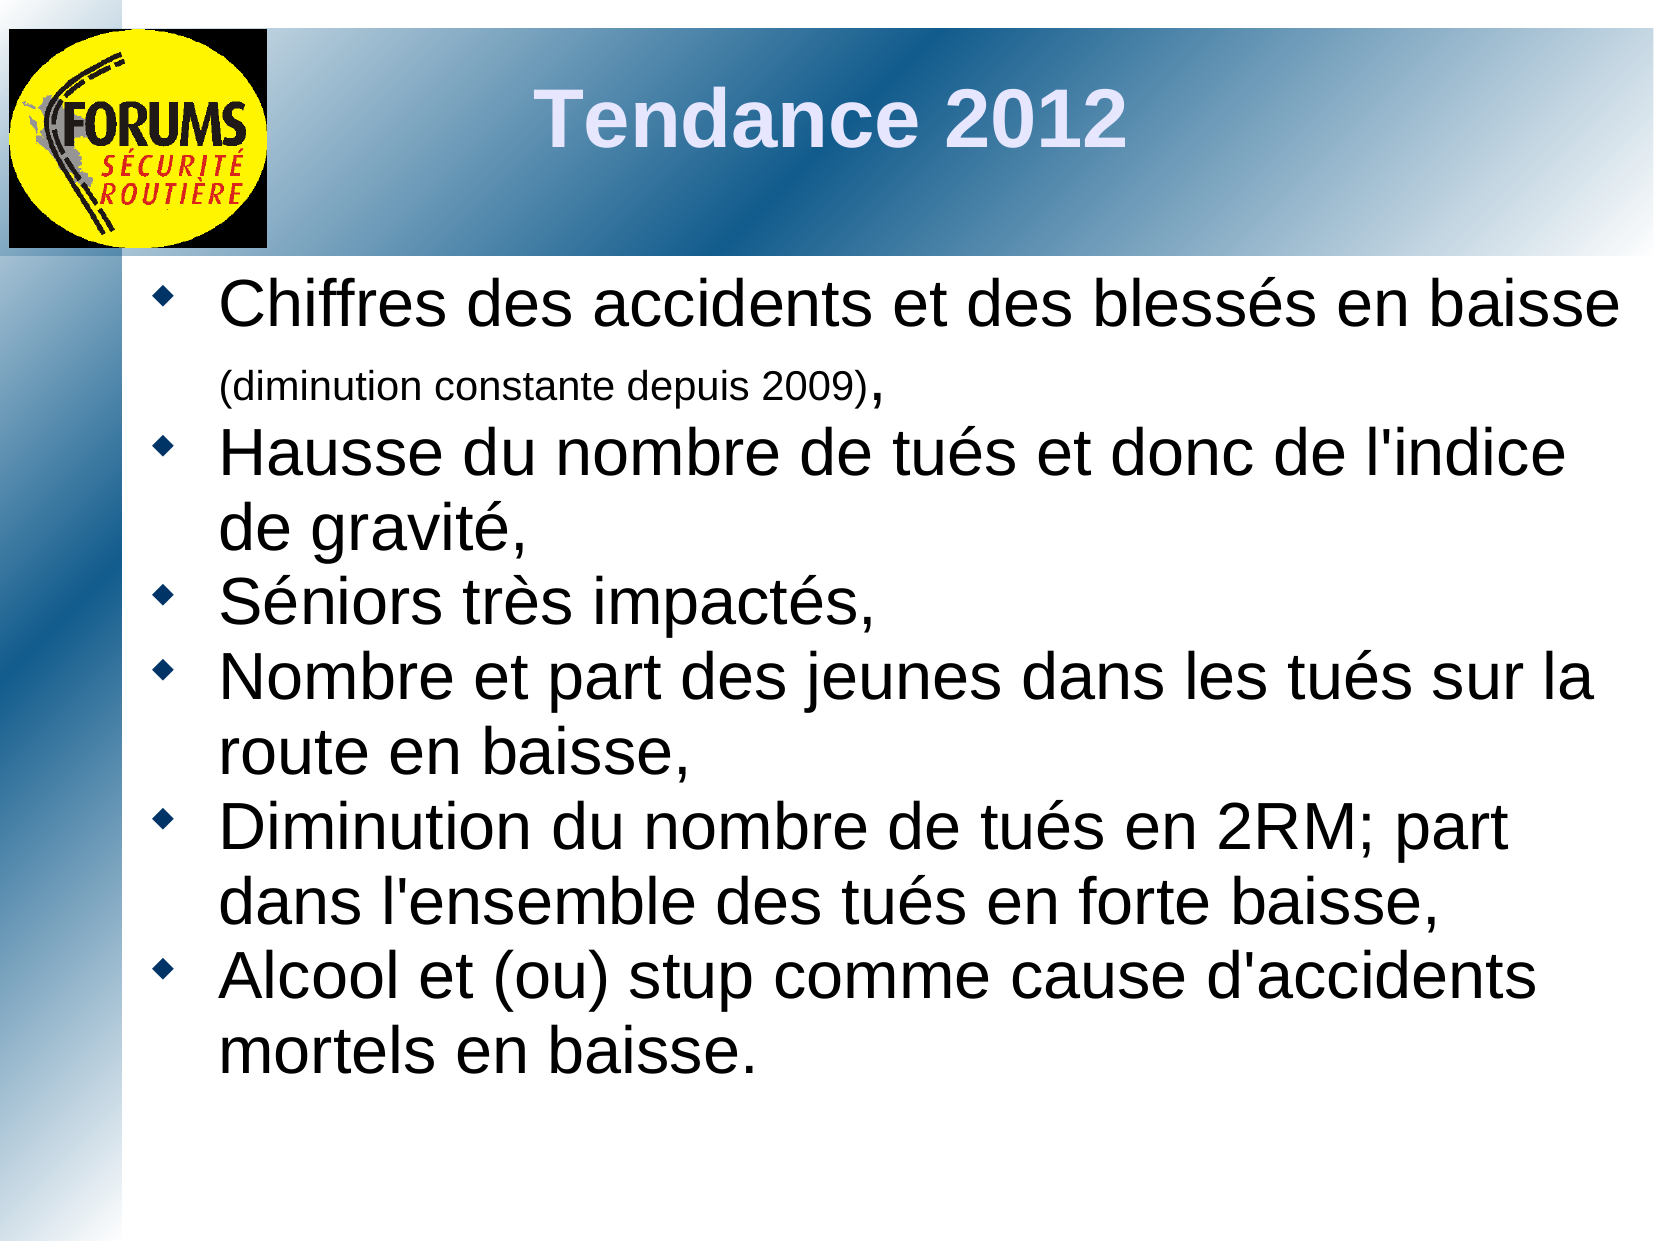

# Tendance 2012
Chiffres des accidents et des blessés en baisse (diminution constante depuis 2009),
Hausse du nombre de tués et donc de l'indice de gravité,
Séniors très impactés,
Nombre et part des jeunes dans les tués sur la route en baisse,
Diminution du nombre de tués en 2RM; part dans l'ensemble des tués en forte baisse,
Alcool et (ou) stup comme cause d'accidents mortels en baisse.